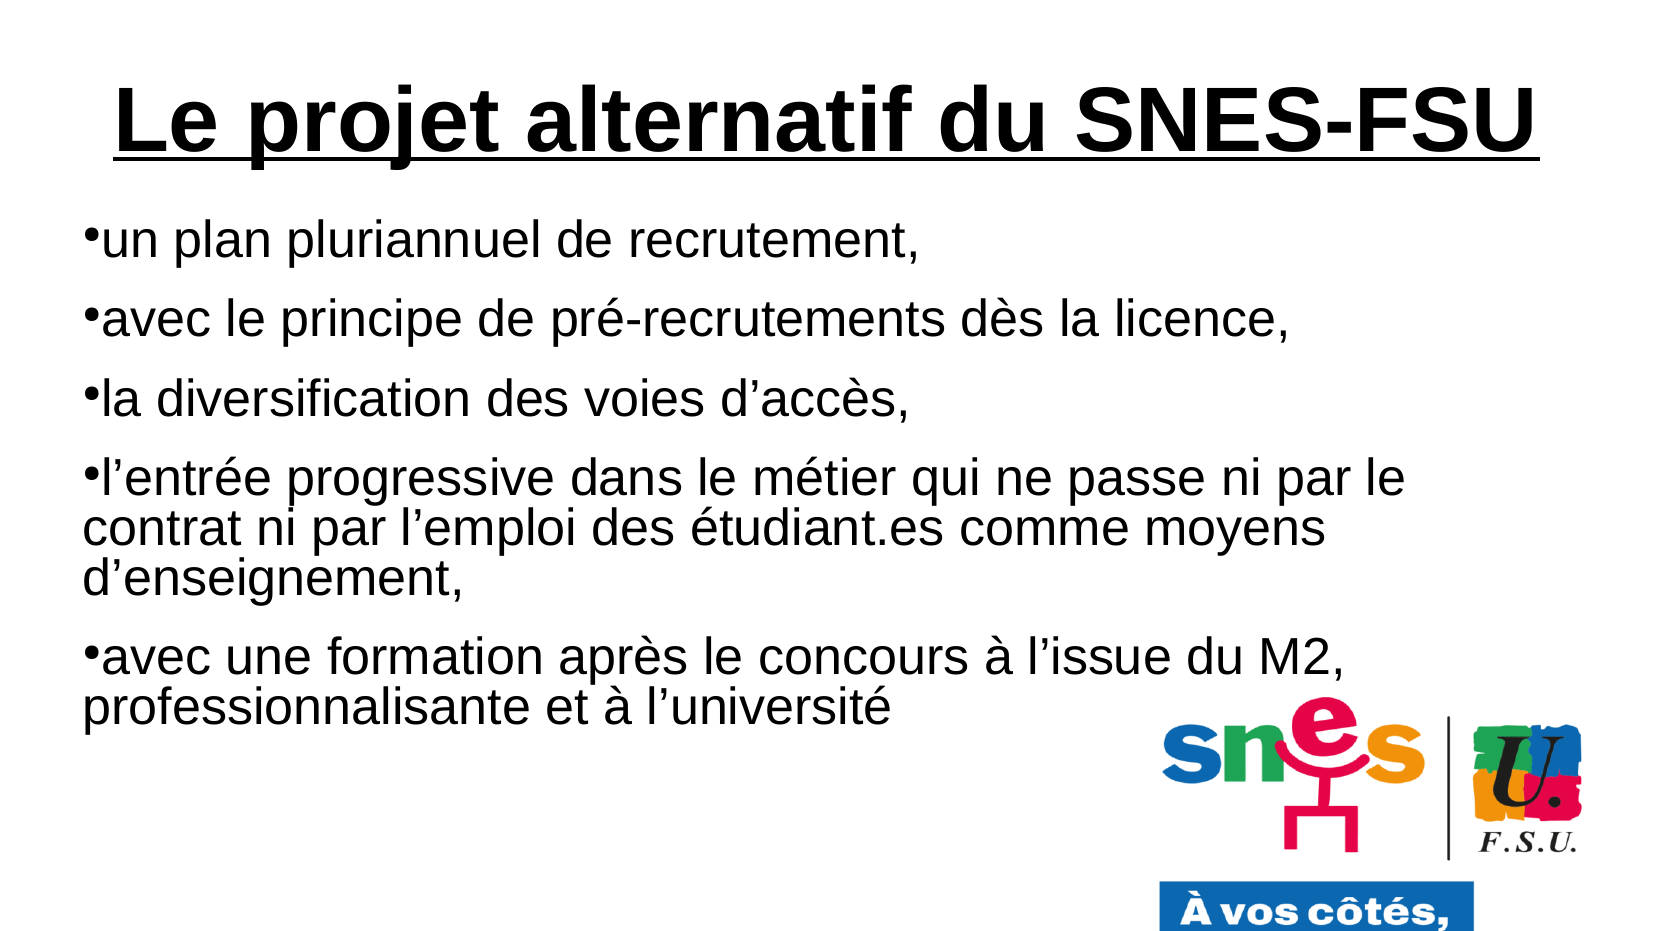

# Le projet alternatif du SNES-FSU
un plan pluriannuel de recrutement,
avec le principe de pré-recrutements dès la licence,
la diversification des voies d’accès,
l’entrée progressive dans le métier qui ne passe ni par le contrat ni par l’emploi des étudiant.es comme moyens d’enseignement,
avec une formation après le concours à l’issue du M2, professionnalisante et à l’université